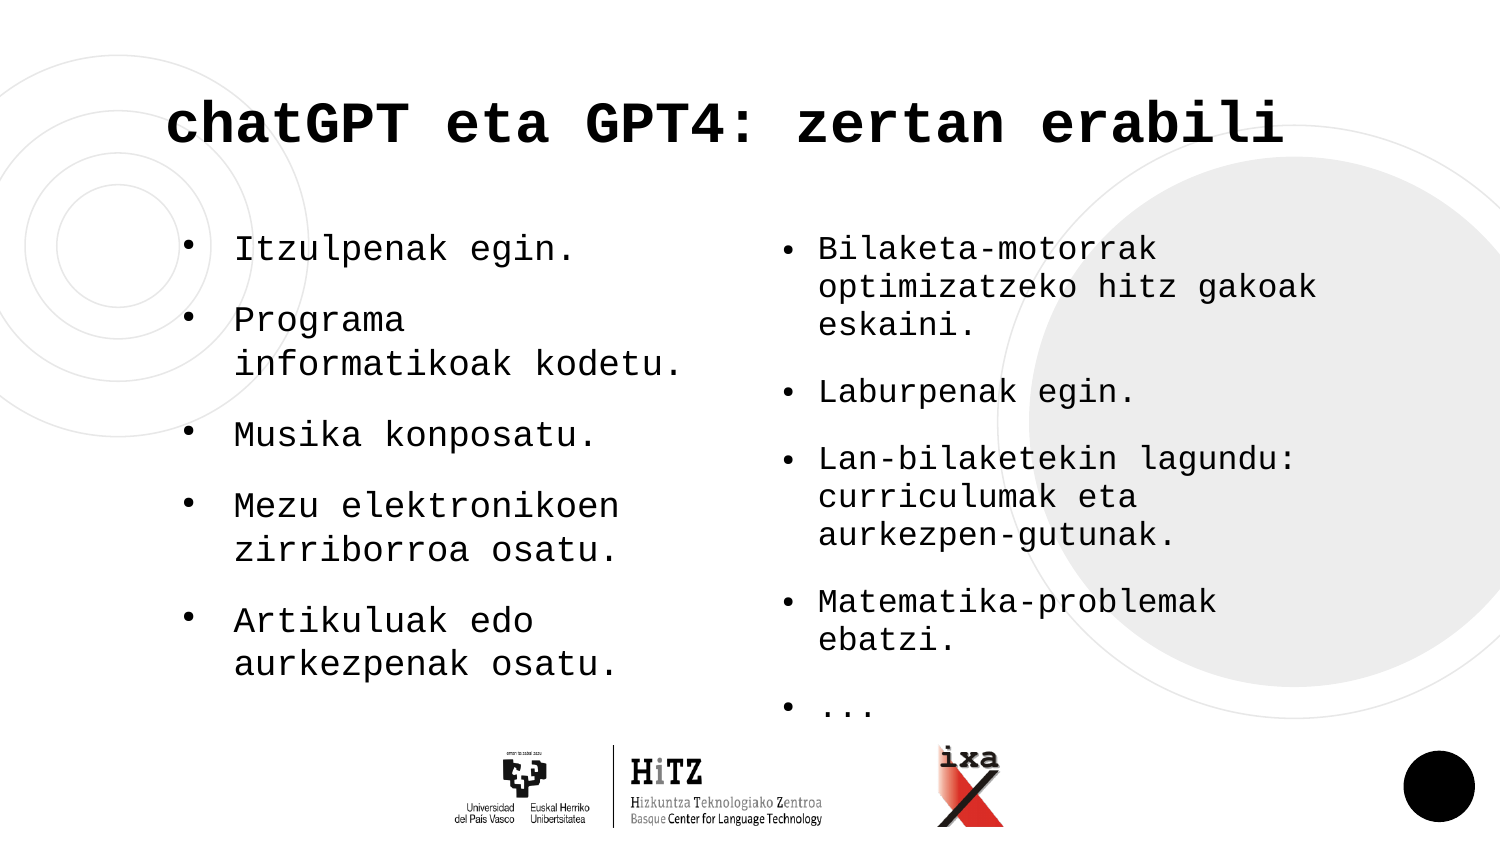

chatGPT eta GPT4: zertan erabili
# Itzulpenak egin.
Programa informatikoak kodetu.
Musika konposatu.
Mezu elektronikoen zirriborroa osatu.
Artikuluak edo aurkezpenak osatu.
Bilaketa-motorrak optimizatzeko hitz gakoak eskaini.
Laburpenak egin.
Lan-bilaketekin lagundu: curriculumak eta aurkezpen-gutunak.
Matematika-problemak ebatzi.
...